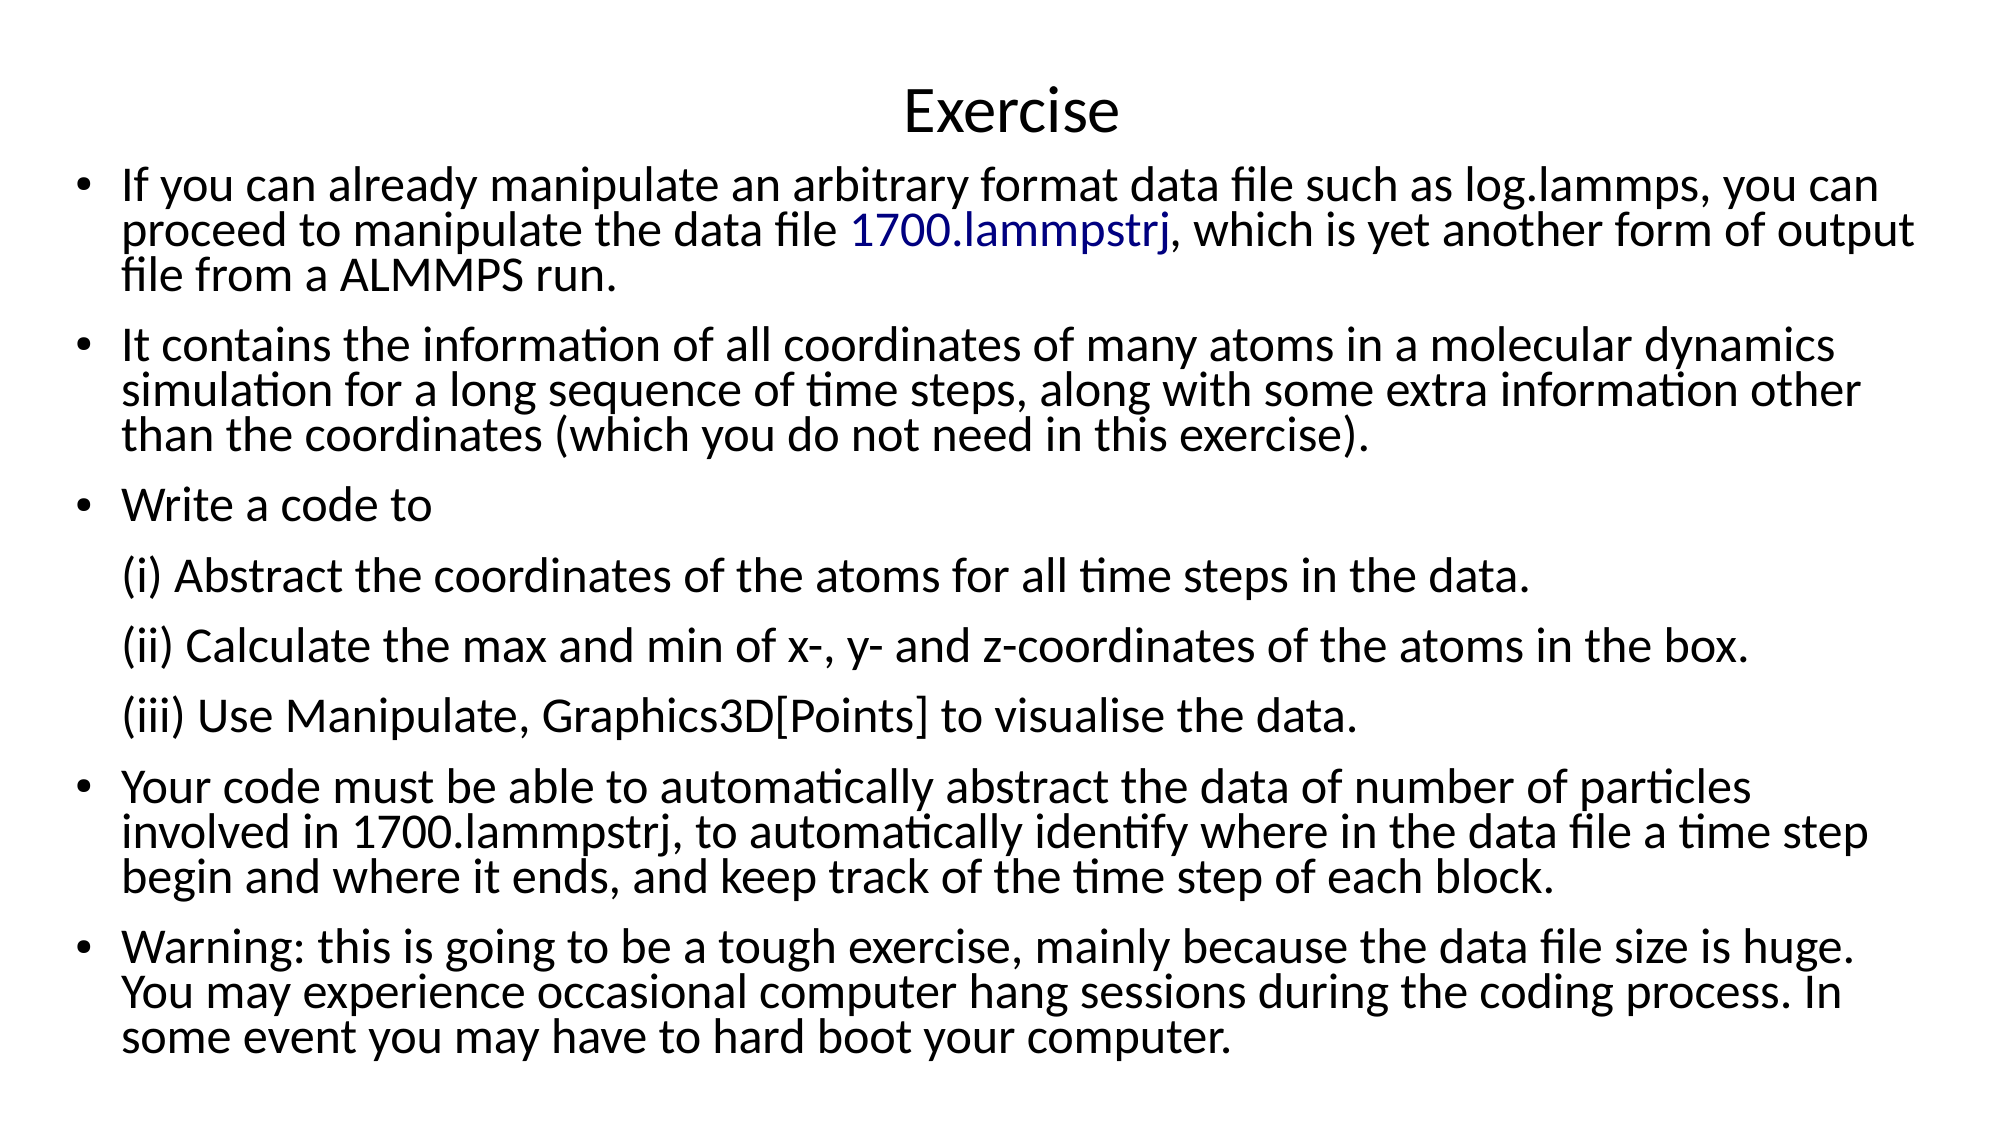

# Exercise
If you can already manipulate an arbitrary format data file such as log.lammps, you can proceed to manipulate the data file 1700.lammpstrj, which is yet another form of output file from a ALMMPS run.
It contains the information of all coordinates of many atoms in a molecular dynamics simulation for a long sequence of time steps, along with some extra information other than the coordinates (which you do not need in this exercise).
Write a code to
(i) Abstract the coordinates of the atoms for all time steps in the data.
(ii) Calculate the max and min of x-, y- and z-coordinates of the atoms in the box.
(iii) Use Manipulate, Graphics3D[Points] to visualise the data.
Your code must be able to automatically abstract the data of number of particles involved in 1700.lammpstrj, to automatically identify where in the data file a time step begin and where it ends, and keep track of the time step of each block.
Warning: this is going to be a tough exercise, mainly because the data file size is huge. You may experience occasional computer hang sessions during the coding process. In some event you may have to hard boot your computer.